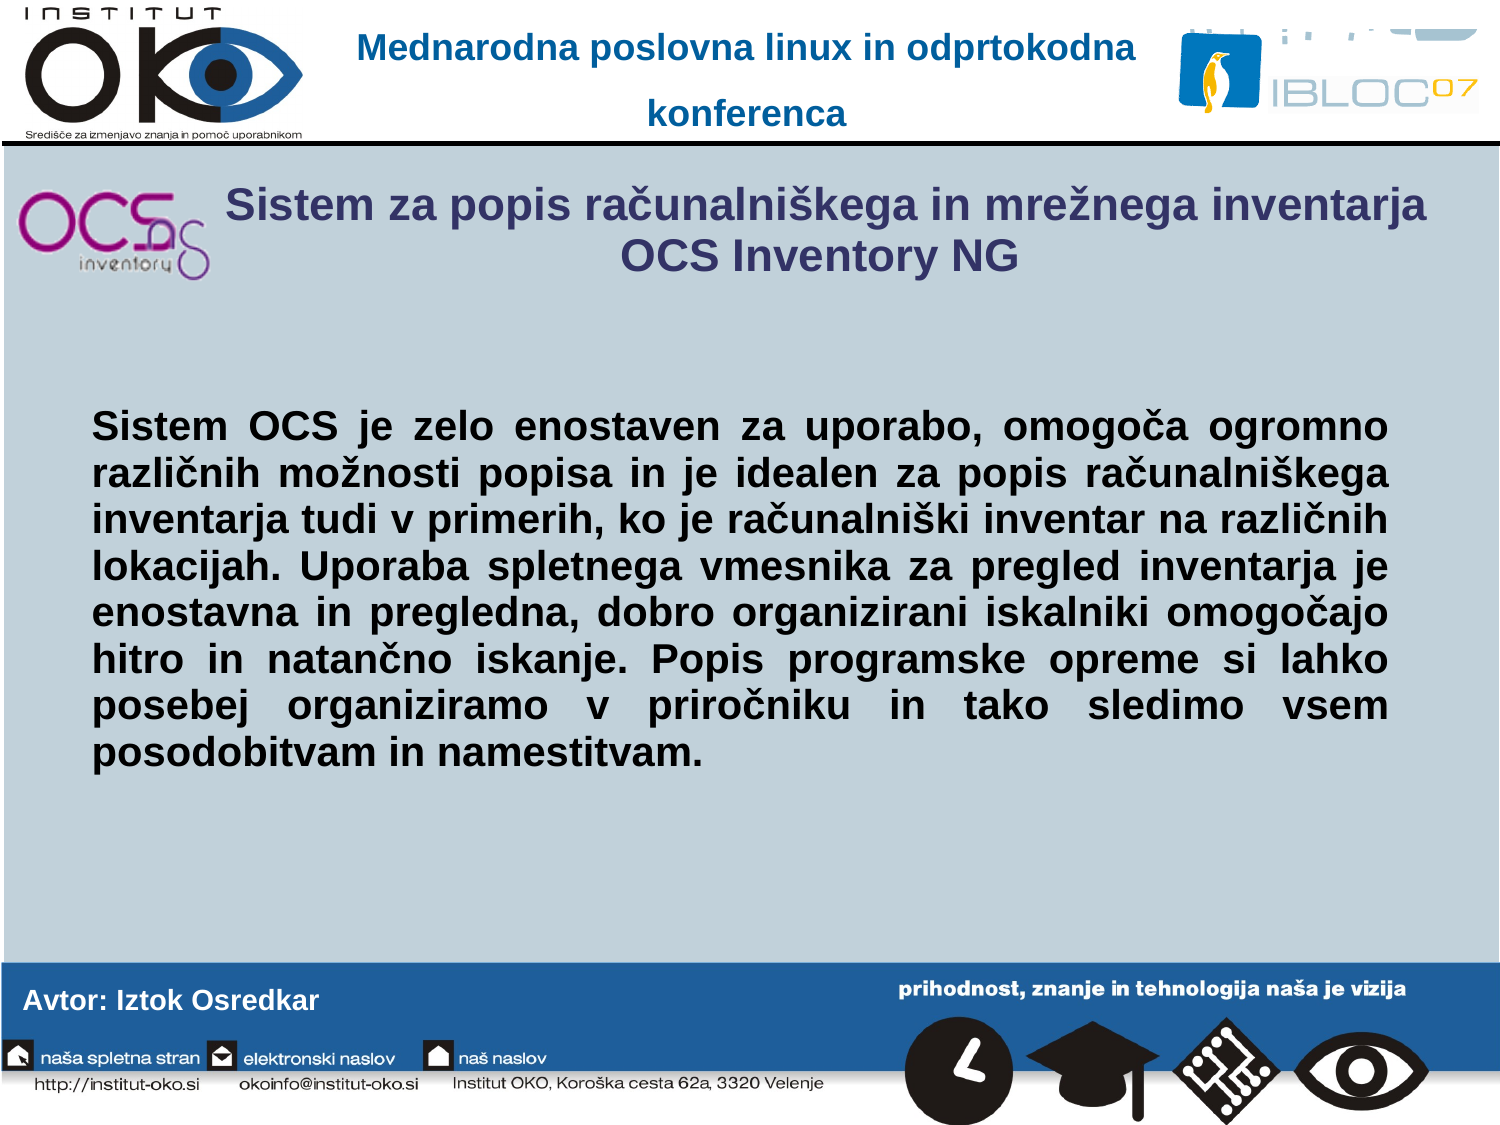

Mednarodna poslovna linux in odprtokodna
konferenca
Avtor: Iztok Osredkar
Sistem za popis računalniškega in mrežnega inventarja
OCS Inventory NG
# Sistem OCS je zelo enostaven za uporabo, omogoča ogromno različnih možnosti popisa in je idealen za popis računalniškega inventarja tudi v primerih, ko je računalniški inventar na različnih lokacijah. Uporaba spletnega vmesnika za pregled inventarja je enostavna in pregledna, dobro organizirani iskalniki omogočajo hitro in natančno iskanje. Popis programske opreme si lahko posebej organiziramo v priročniku in tako sledimo vsem posodobitvam in namestitvam.